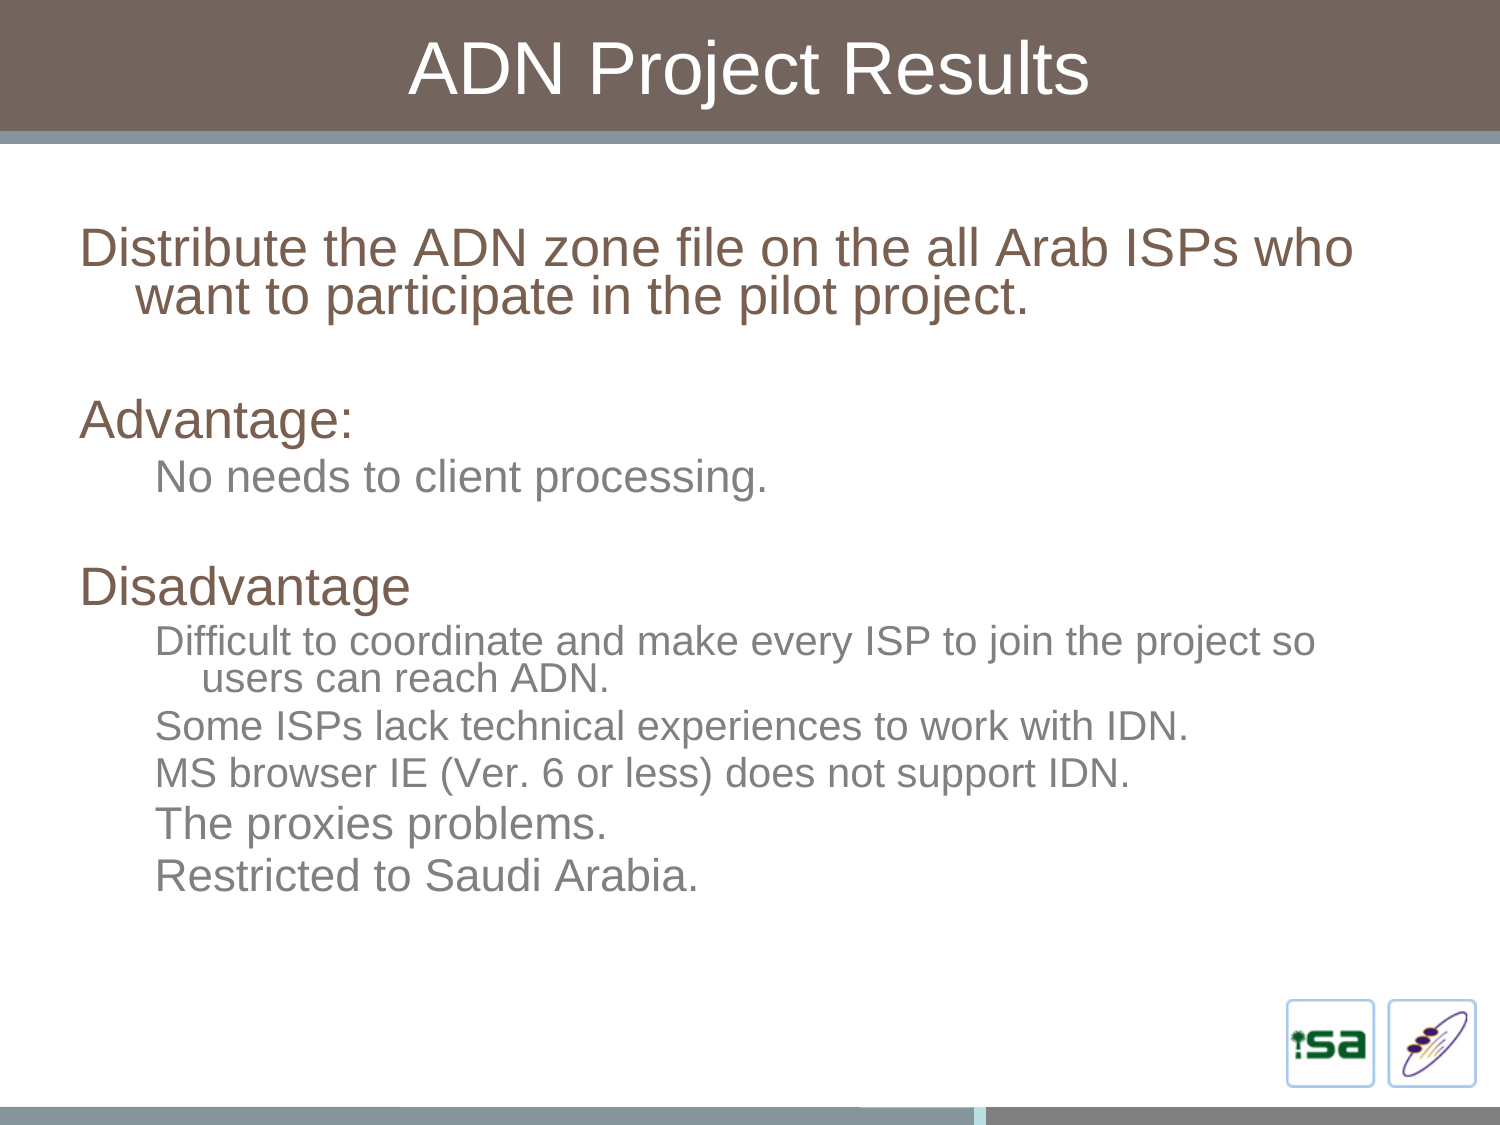

ADN Project Results
# Distribute the ADN zone file on the all Arab ISPs who want to participate in the pilot project.
Advantage:
No needs to client processing.
Disadvantage
Difficult to coordinate and make every ISP to join the project so users can reach ADN.
Some ISPs lack technical experiences to work with IDN.
MS browser IE (Ver. 6 or less) does not support IDN.
The proxies problems.
Restricted to Saudi Arabia.